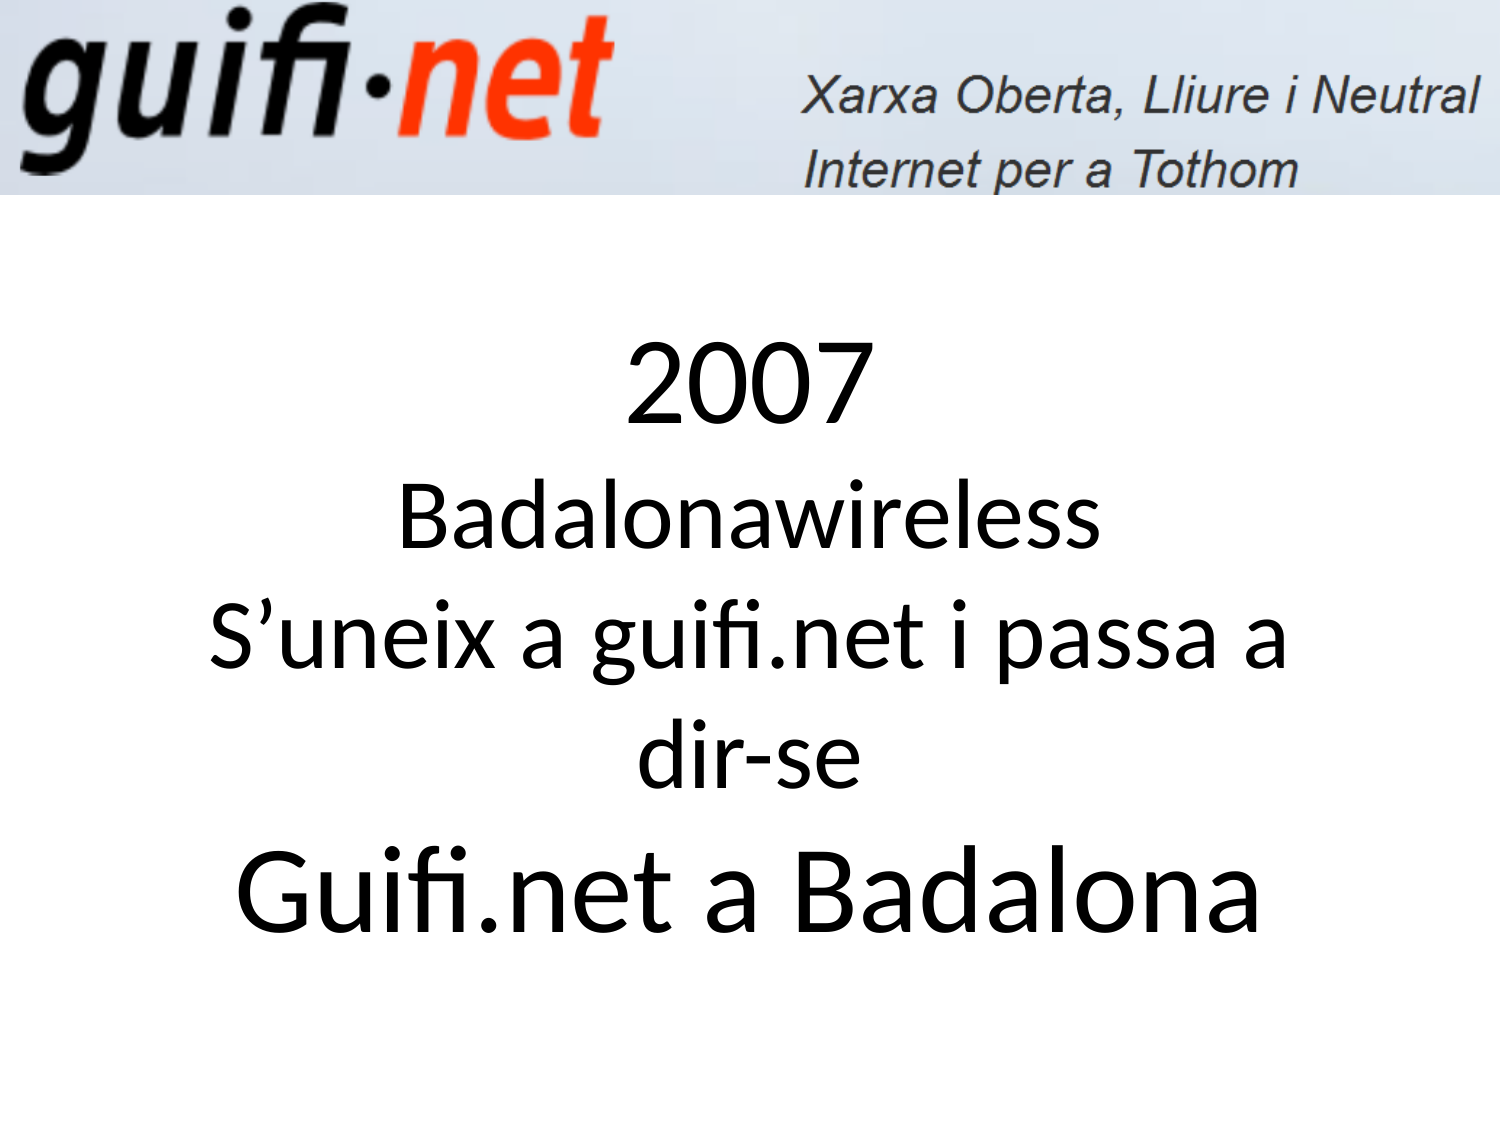

2007
Badalonawireless
S’uneix a guifi.net i passa a dir-se
Guifi.net a Badalona